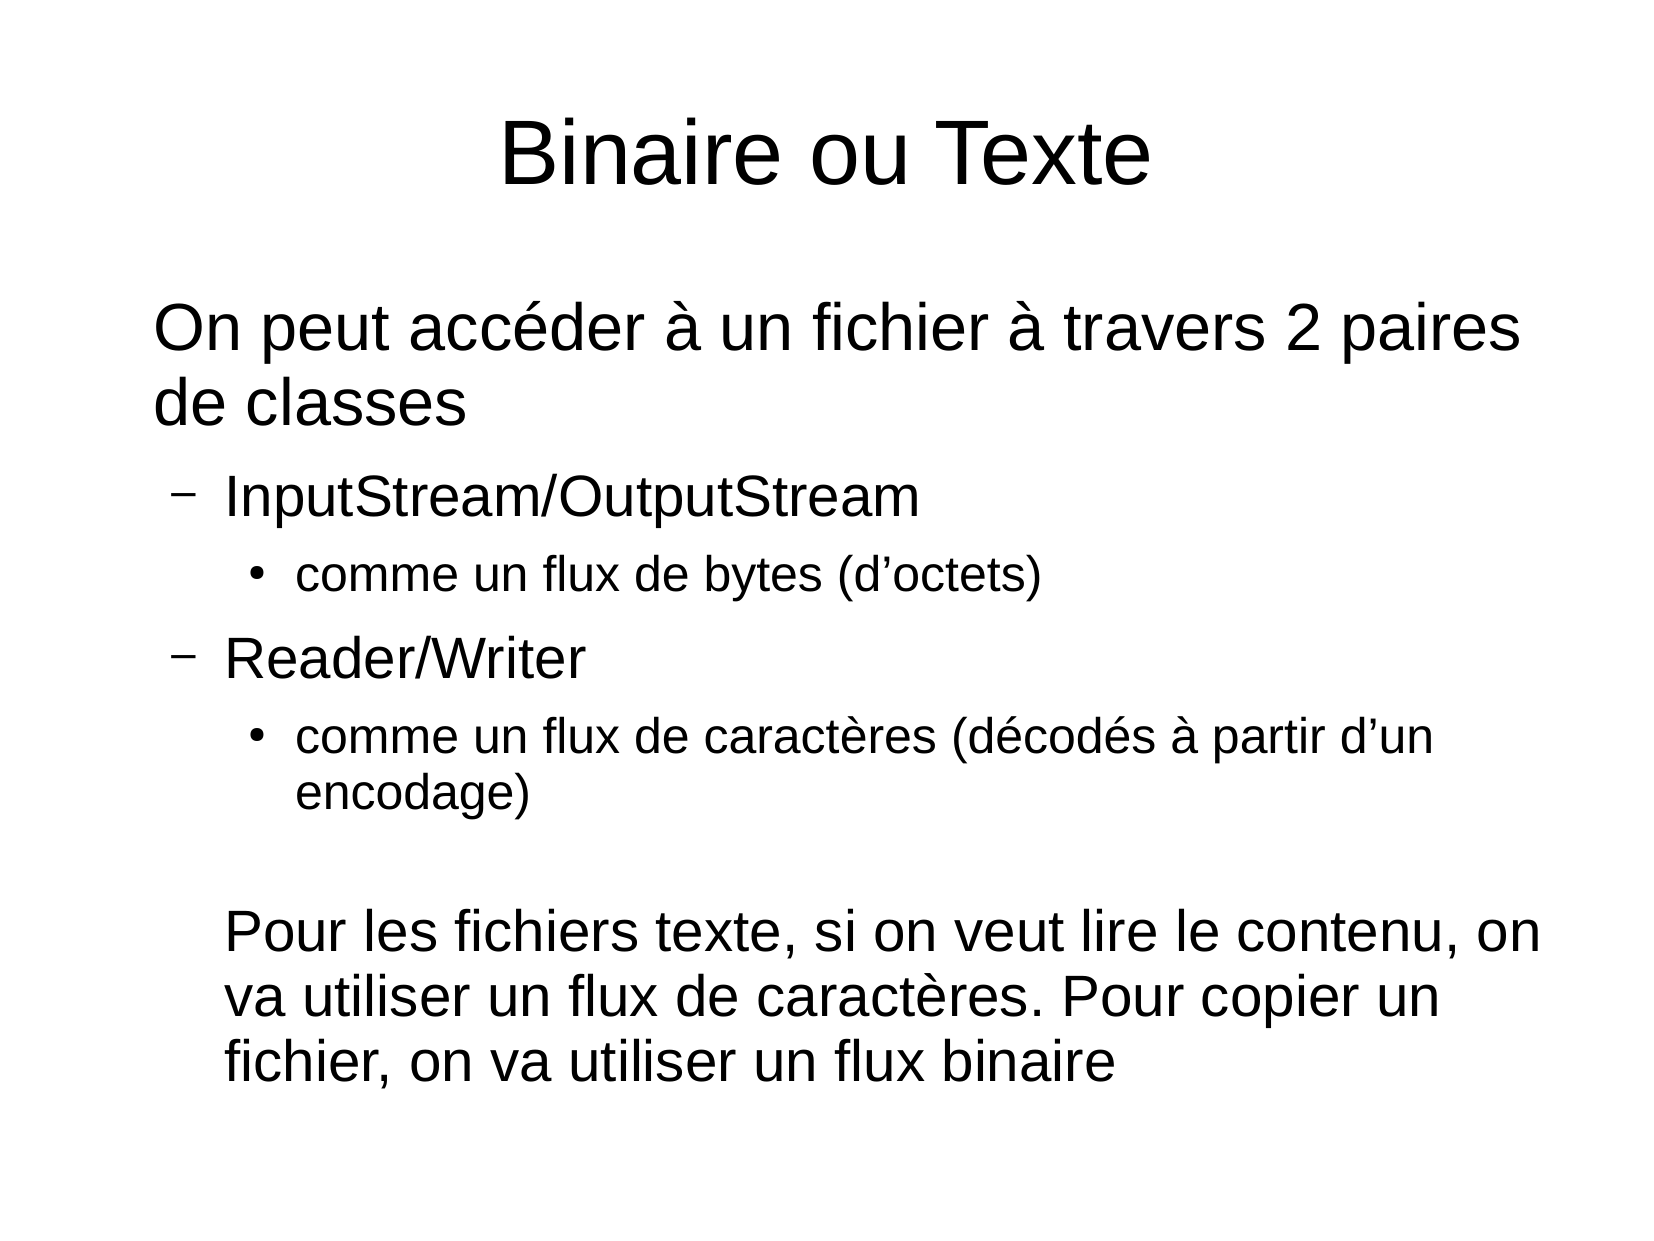

# Binaire ou Texte
On peut accéder à un fichier à travers 2 paires de classes
InputStream/OutputStream
comme un flux de bytes (d’octets)
Reader/Writer
comme un flux de caractères (décodés à partir d’un encodage)
Pour les fichiers texte, si on veut lire le contenu, on va utiliser un flux de caractères. Pour copier un fichier, on va utiliser un flux binaire